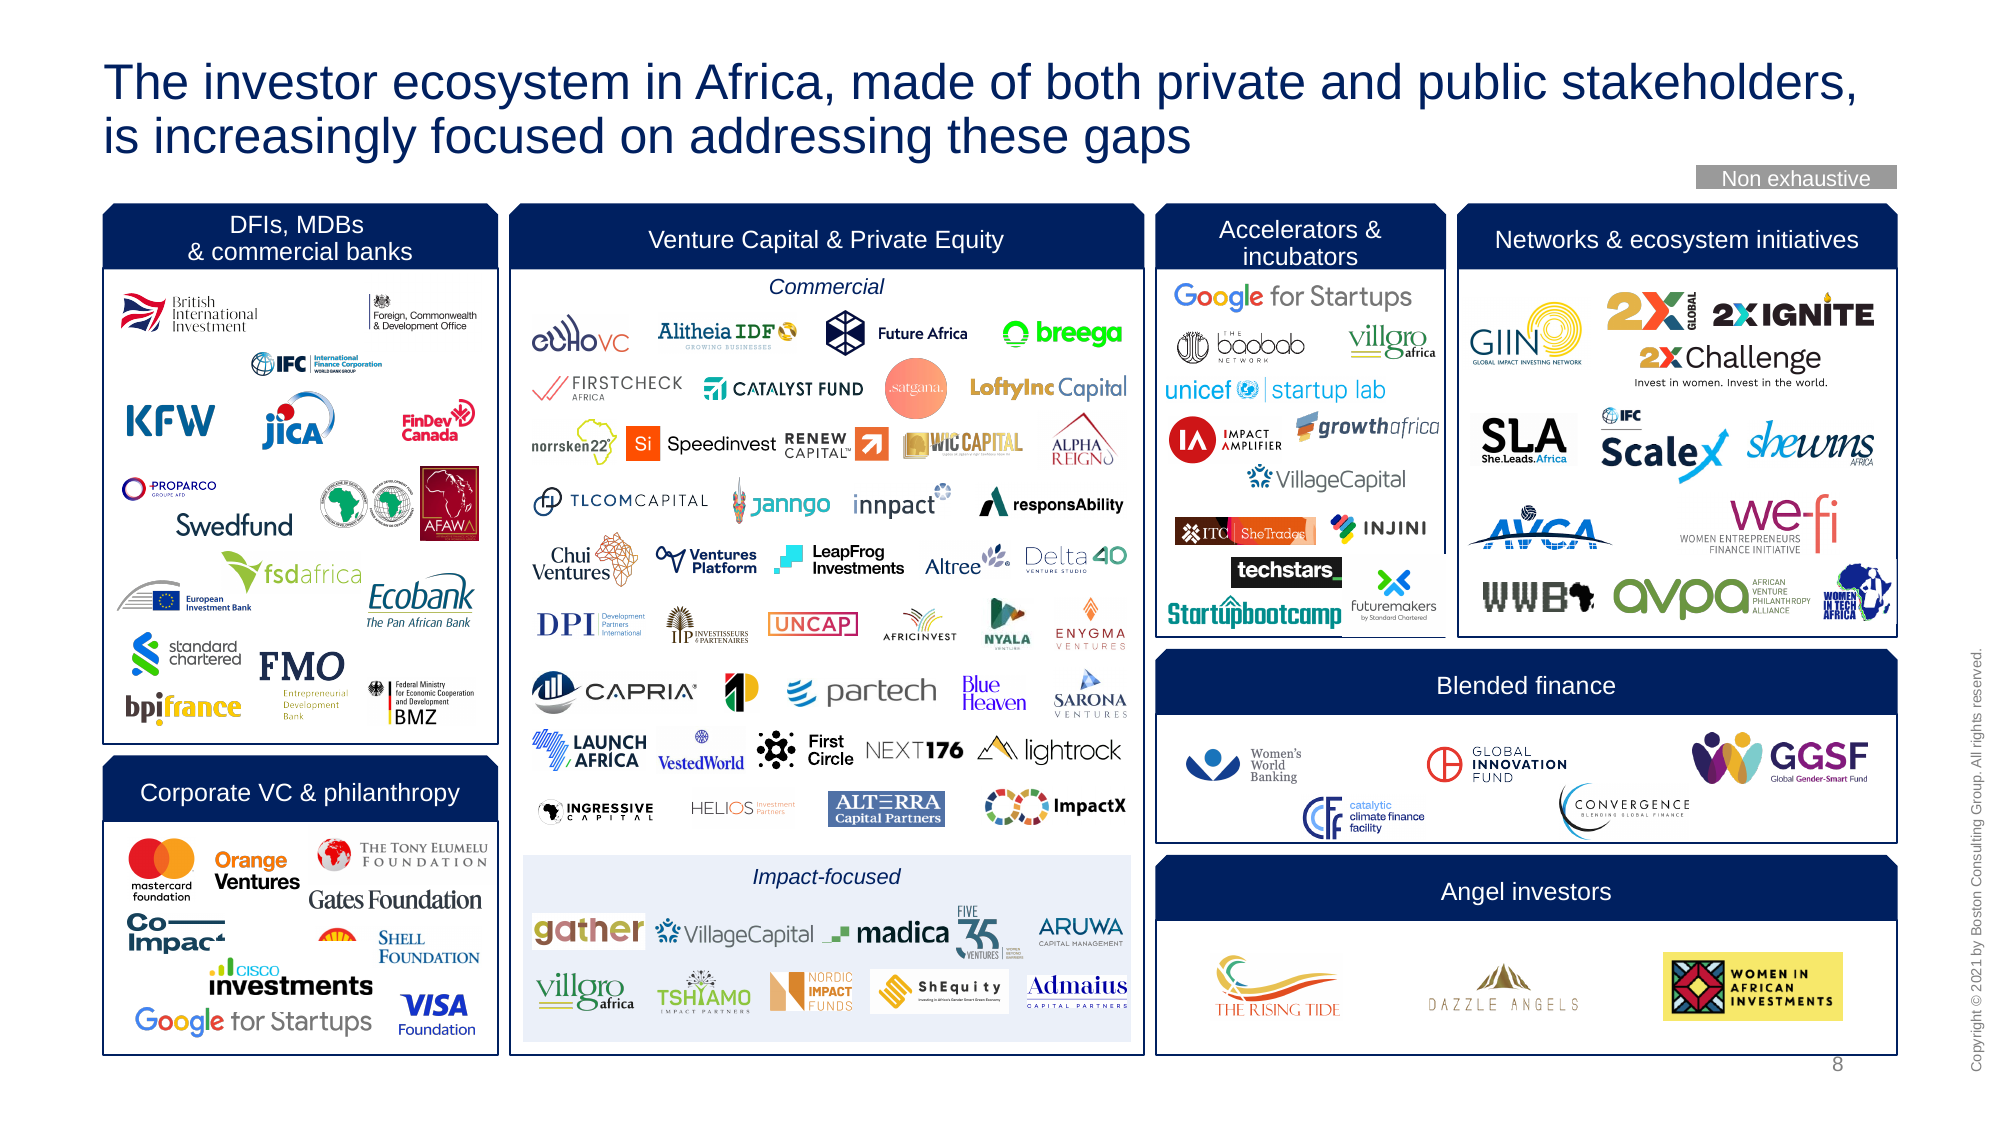

# The investor ecosystem in Africa, made of both private and public stakeholders, is increasingly focused on addressing these gaps
Non exhaustive
DFIs, MDBs
& commercial banks
Venture Capital & Private Equity
Accelerators & incubators
Networks & ecosystem initiatives
Commercial
Blended finance
Corporate VC & philanthropy
Impact-focused
Angel investors